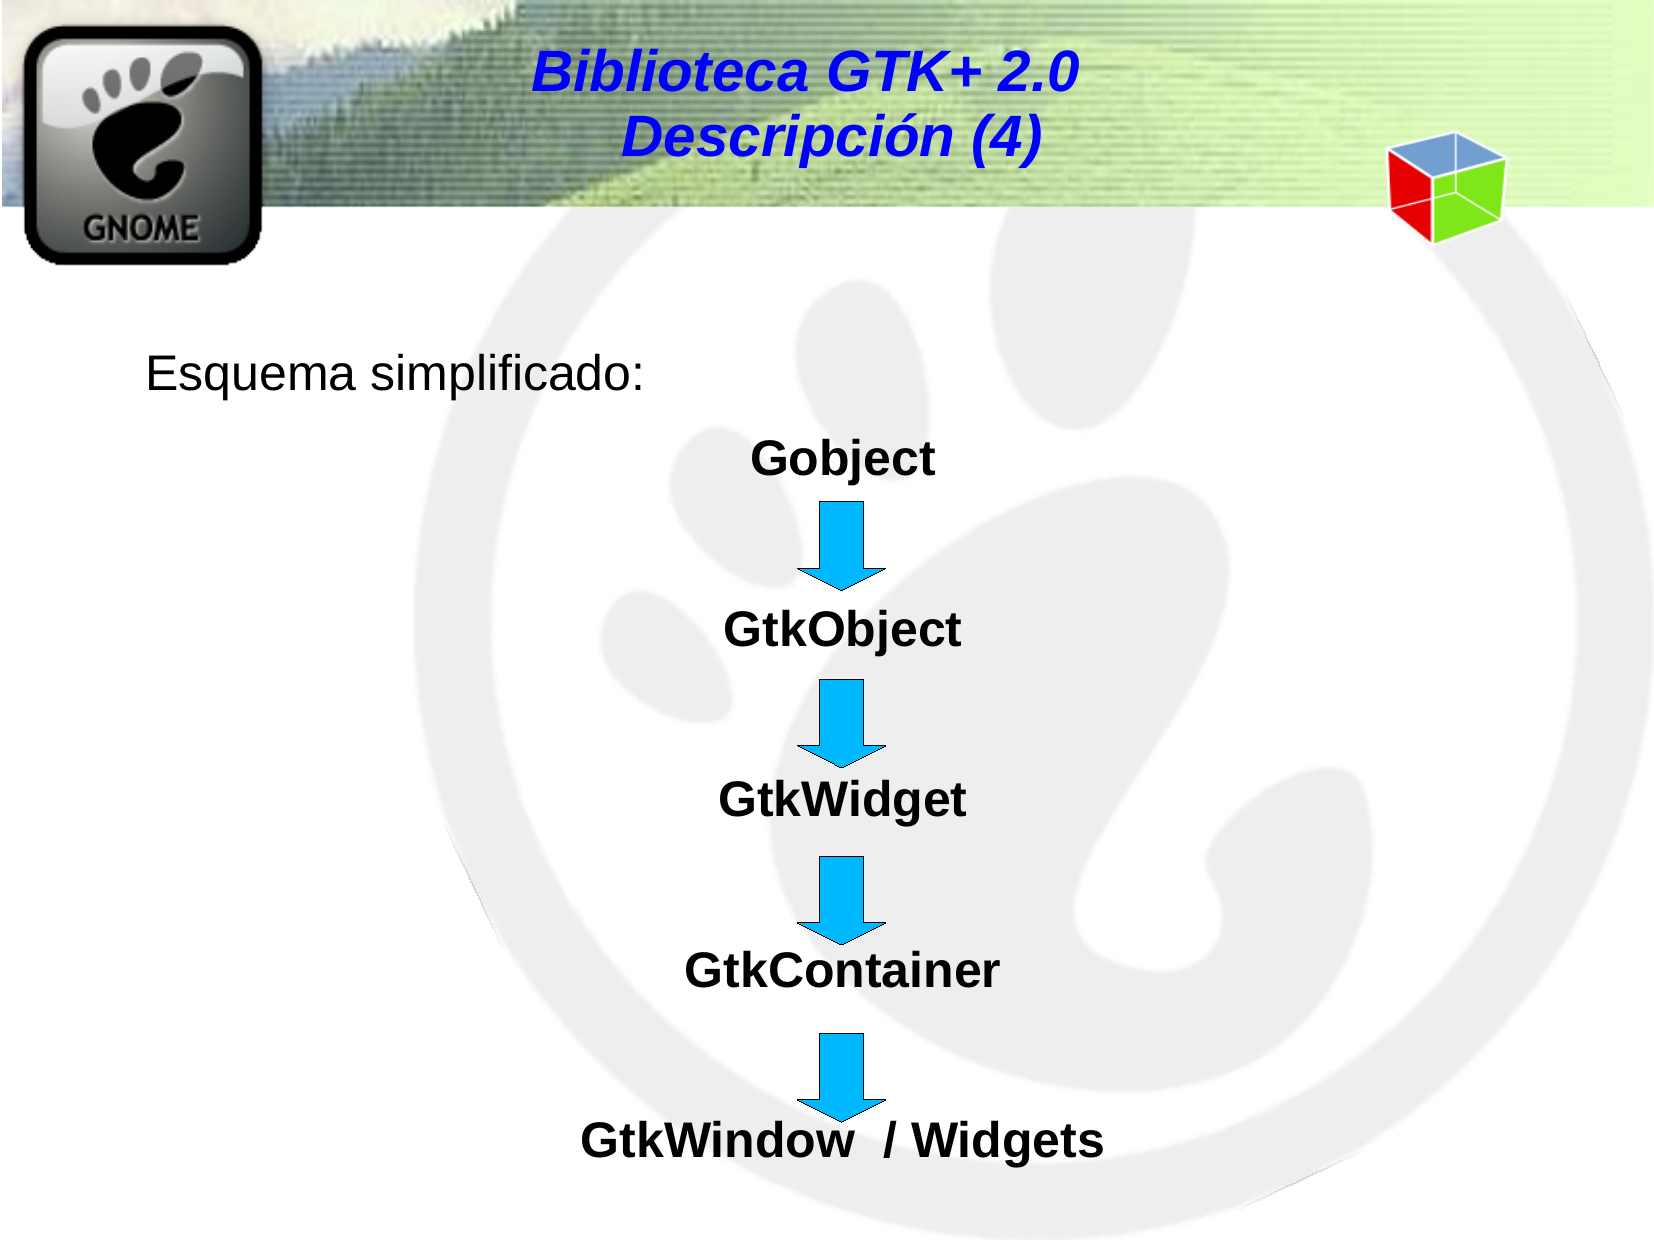

# Biblioteca GTK+ 2.0 Descripción (4)
Esquema simplificado:
Gobject
GtkObject
GtkWidget
GtkContainer
GtkWindow / Widgets